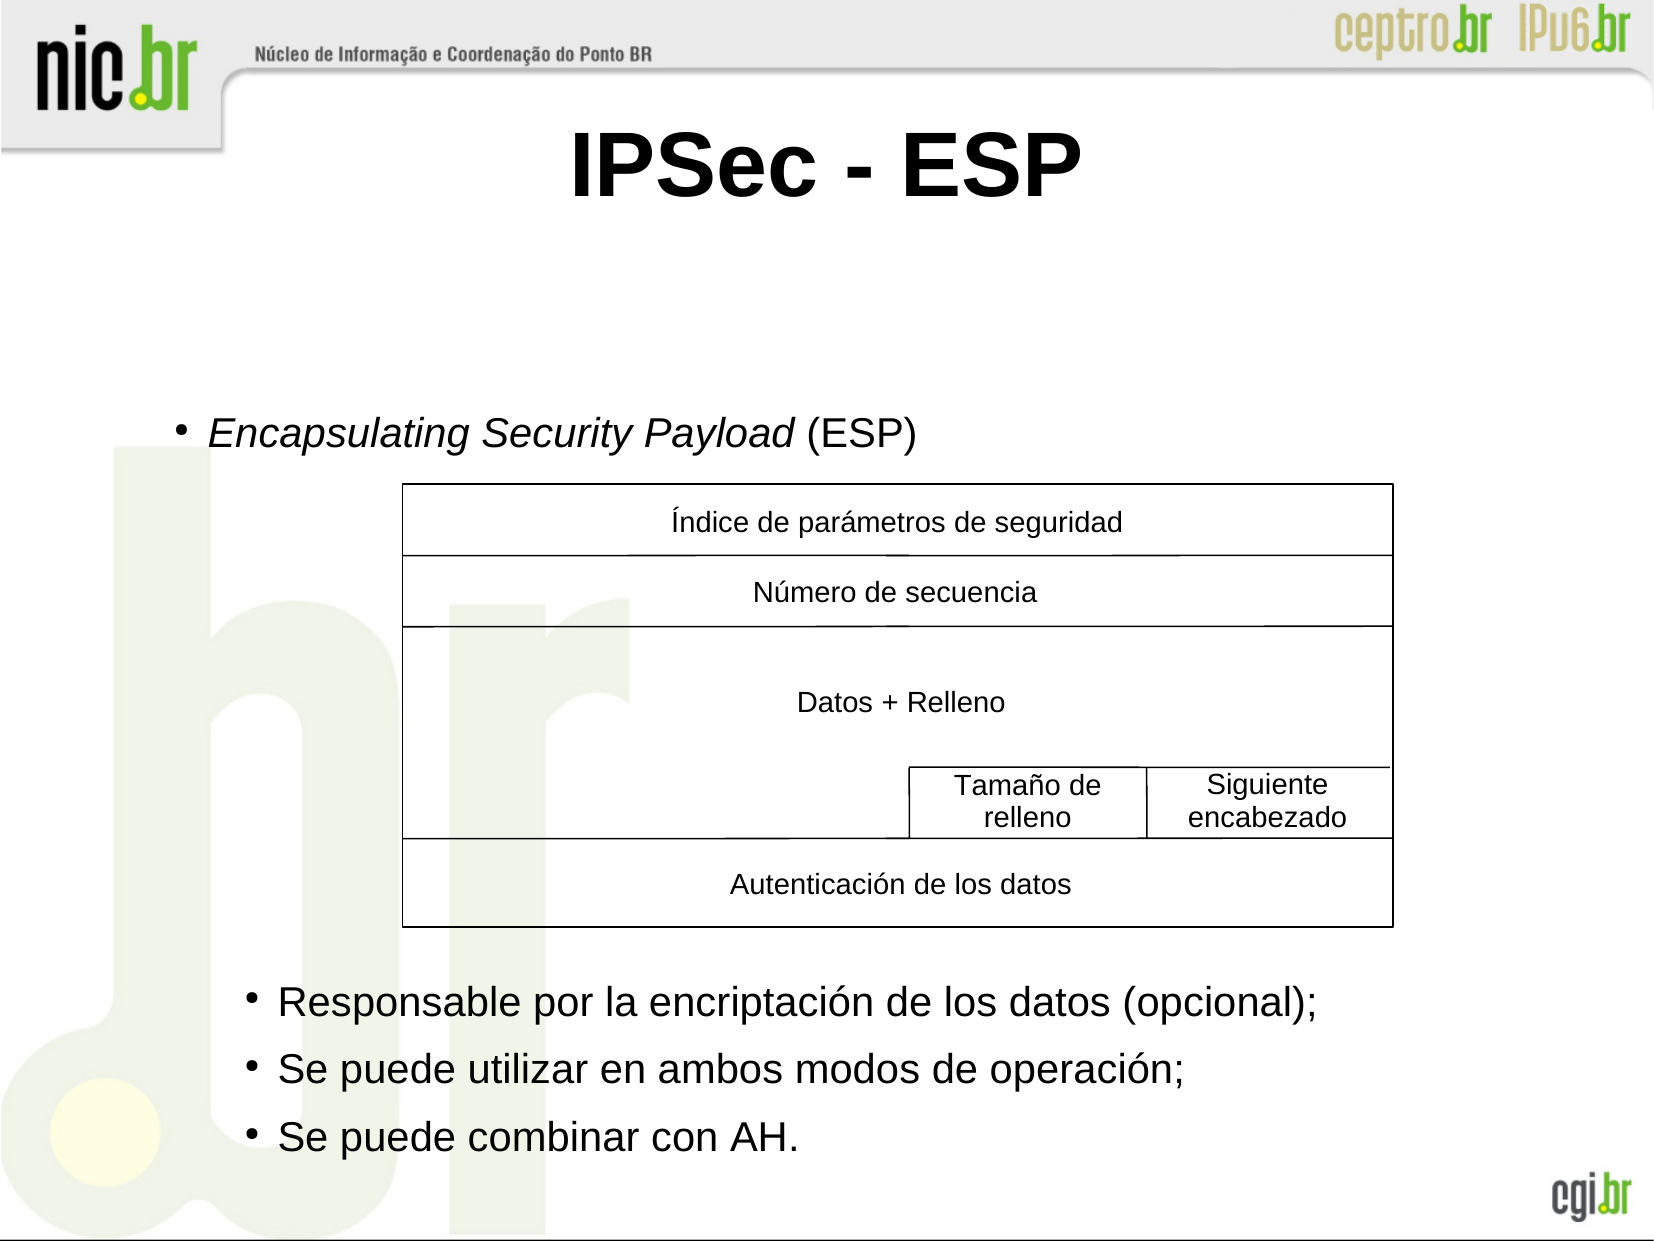

IPSec - ESP
Encapsulating Security Payload (ESP)‏
Responsable por la encriptación de los datos (opcional);
Se puede utilizar en ambos modos de operación;
Se puede combinar con AH.
Índice de parámetros de seguridad
Número de secuencia
Datos + Relleno
Siguiente
encabezado
Tamaño de
relleno
Autenticación de los datos